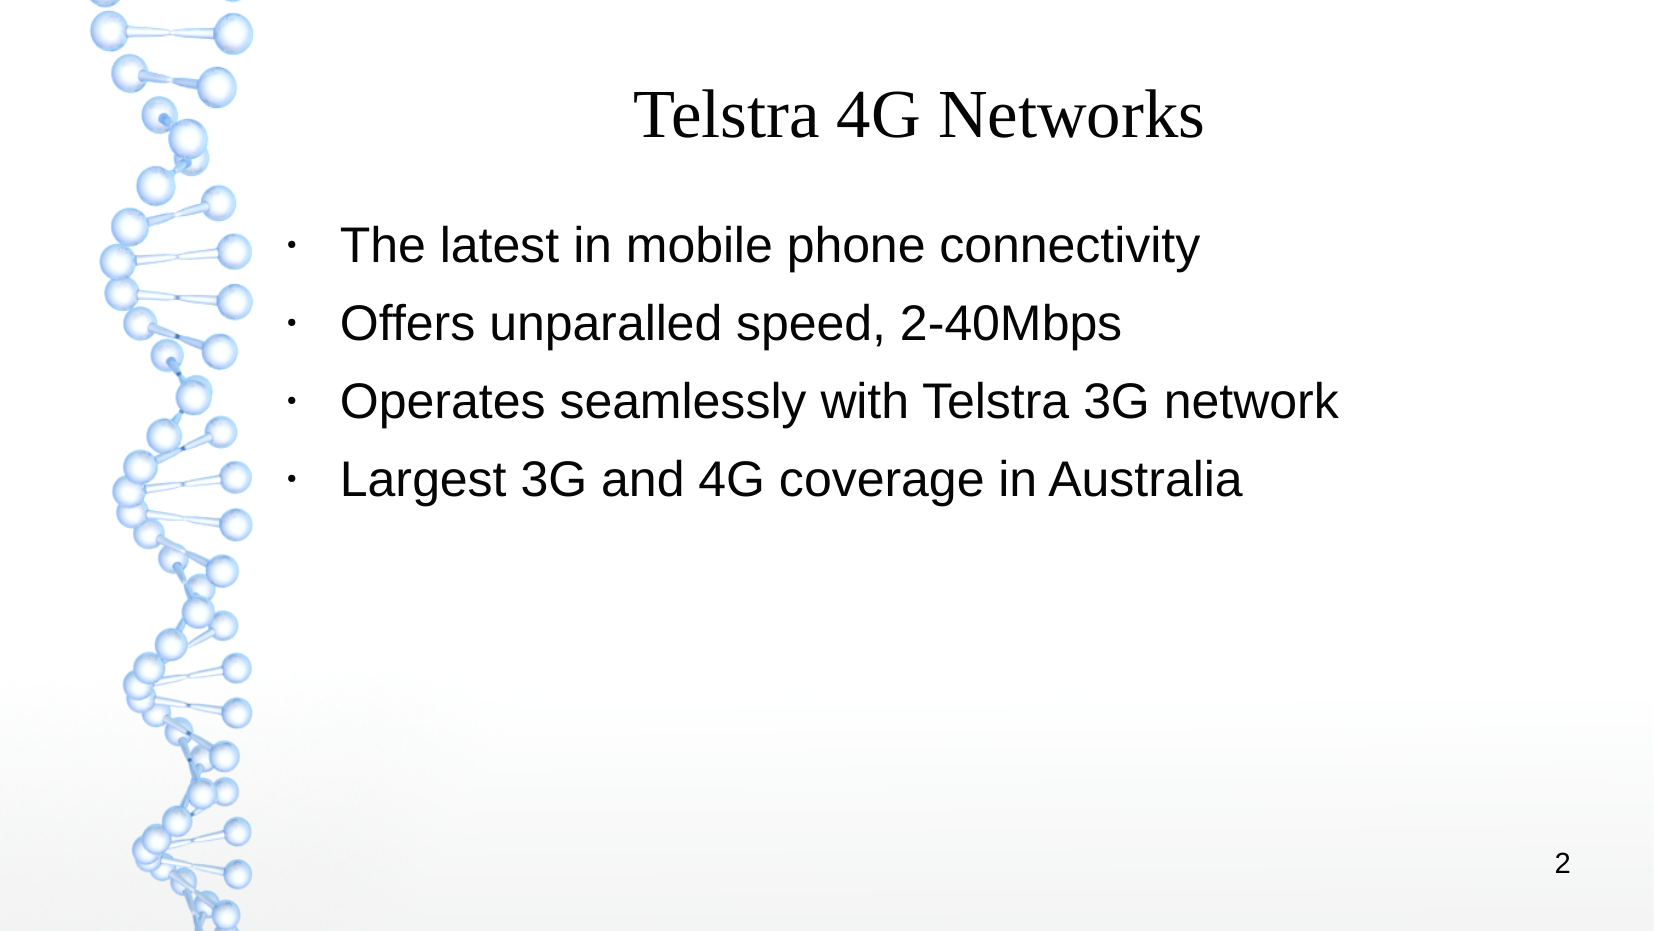

# Telstra 4G Networks
The latest in mobile phone connectivity
Offers unparalled speed, 2-40Mbps
Operates seamlessly with Telstra 3G network
Largest 3G and 4G coverage in Australia
2